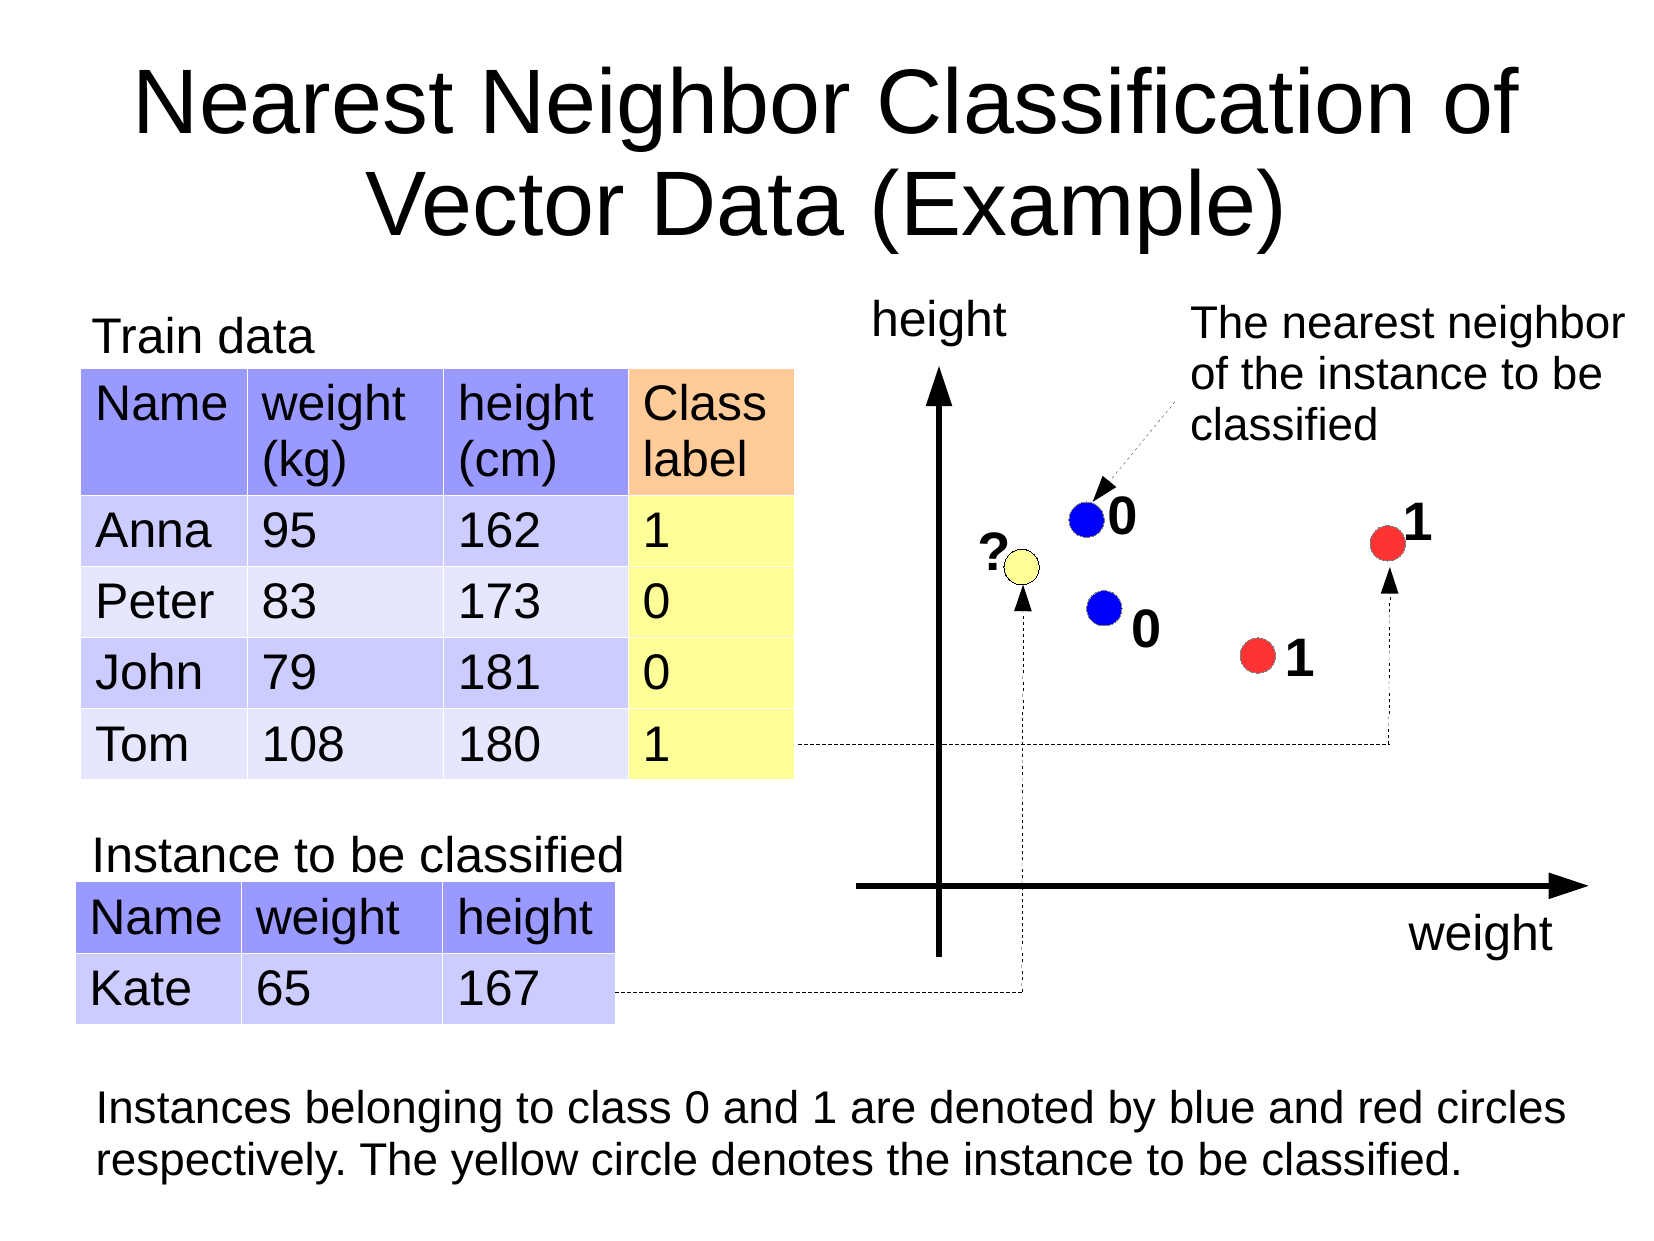

# Nearest Neighbor Classification of Vector Data (Example)
height
The nearest neighbor
of the instance to be
classified
Train data
| Name | weight (kg) | height (cm) | Class label |
| --- | --- | --- | --- |
| Anna | 95 | 162 | 1 |
| Peter | 83 | 173 | 0 |
| John | 79 | 181 | 0 |
| Tom | 108 | 180 | 1 |
0
1
?
0
1
Instance to be classified
| Name | weight | height |
| --- | --- | --- |
| Kate | 65 | 167 |
weight
Instances belonging to class 0 and 1 are denoted by blue and red circles respectively. The yellow circle denotes the instance to be classified.